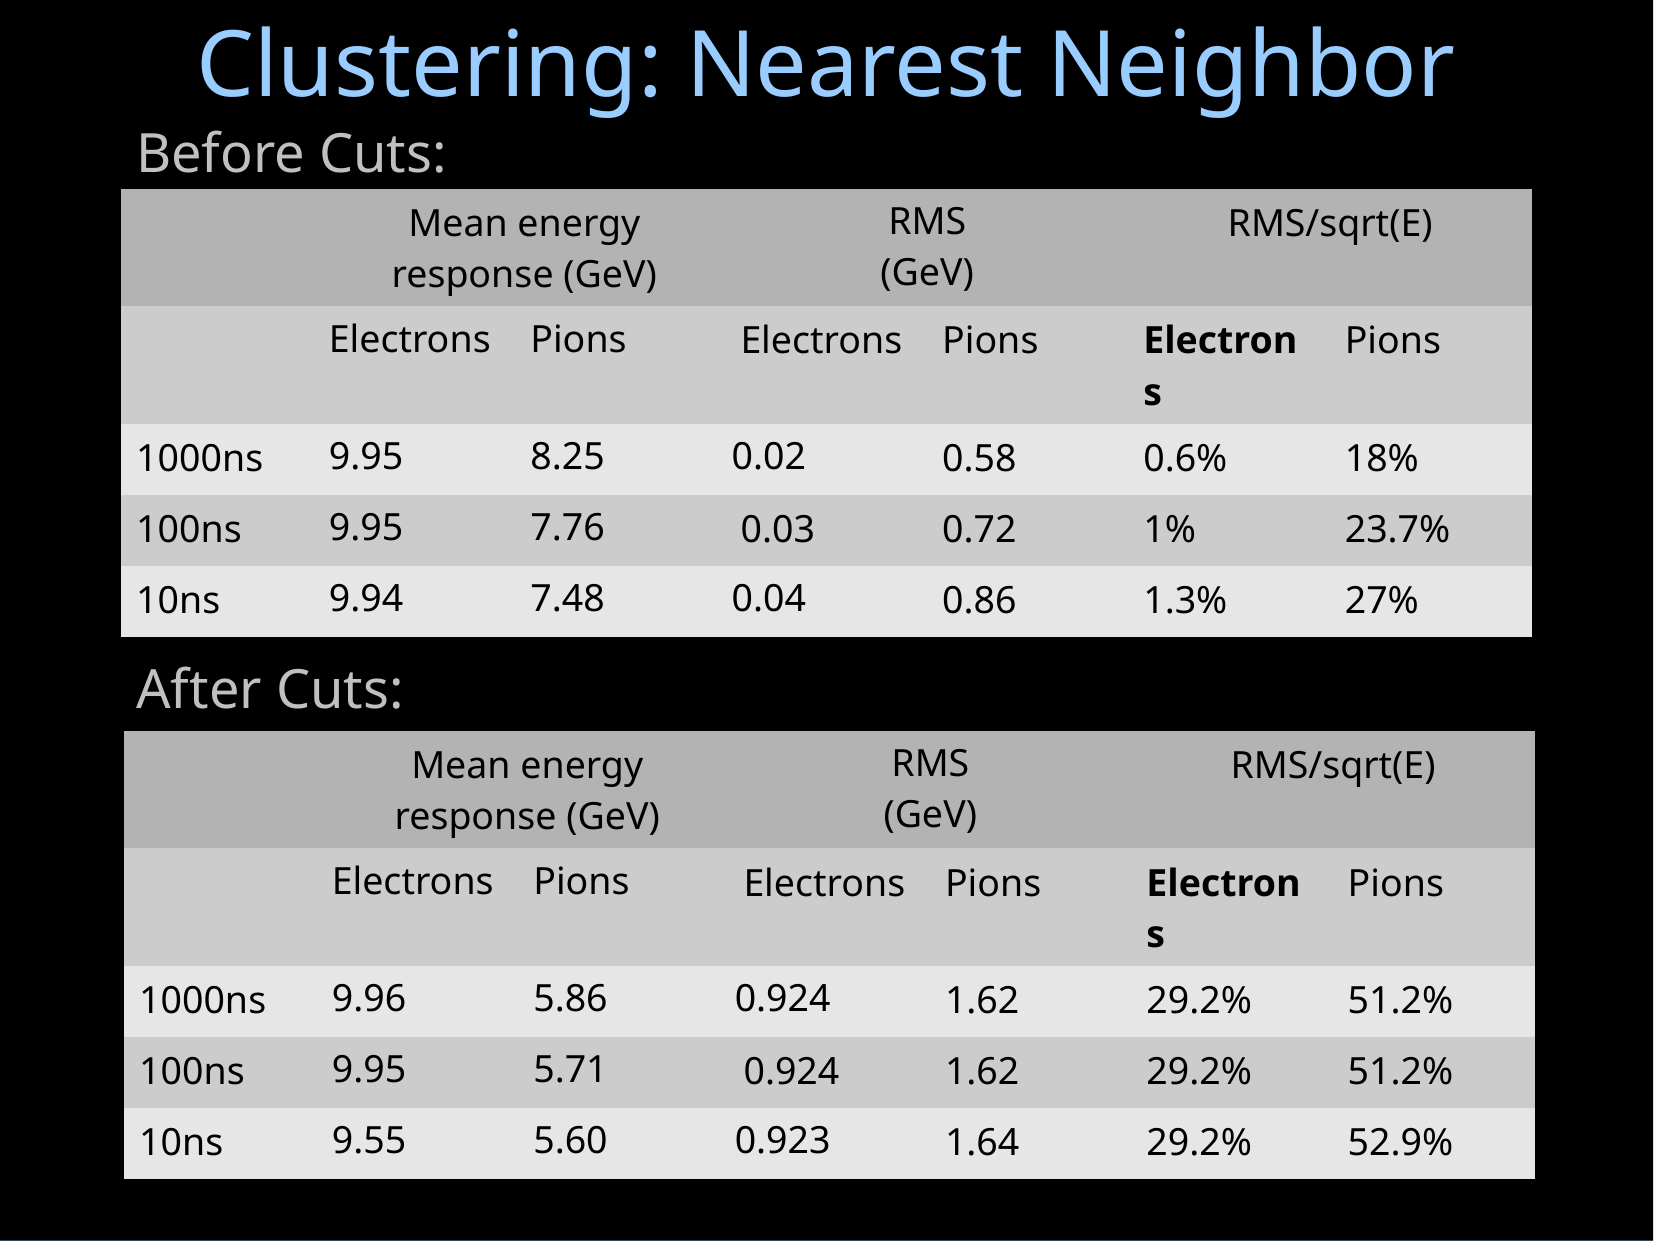

# Clustering: Nearest Neighbor
Before Cuts:
| | Mean energy response (GeV) | | RMS (GeV) | | RMS/sqrt(E) | |
| --- | --- | --- | --- | --- | --- | --- |
| | Electrons | Pions | Electrons | Pions | Electrons | Pions |
| 1000ns | 9.95 | 8.25 | 0.02 | 0.58 | 0.6% | 18% |
| 100ns | 9.95 | 7.76 | 0.03 | 0.72 | 1% | 23.7% |
| 10ns | 9.94 | 7.48 | 0.04 | 0.86 | 1.3% | 27% |
After Cuts:
| | Mean energy response (GeV) | | RMS (GeV) | | RMS/sqrt(E) | |
| --- | --- | --- | --- | --- | --- | --- |
| | Electrons | Pions | Electrons | Pions | Electrons | Pions |
| 1000ns | 9.96 | 5.86 | 0.924 | 1.62 | 29.2% | 51.2% |
| 100ns | 9.95 | 5.71 | 0.924 | 1.62 | 29.2% | 51.2% |
| 10ns | 9.55 | 5.60 | 0.923 | 1.64 | 29.2% | 52.9% |